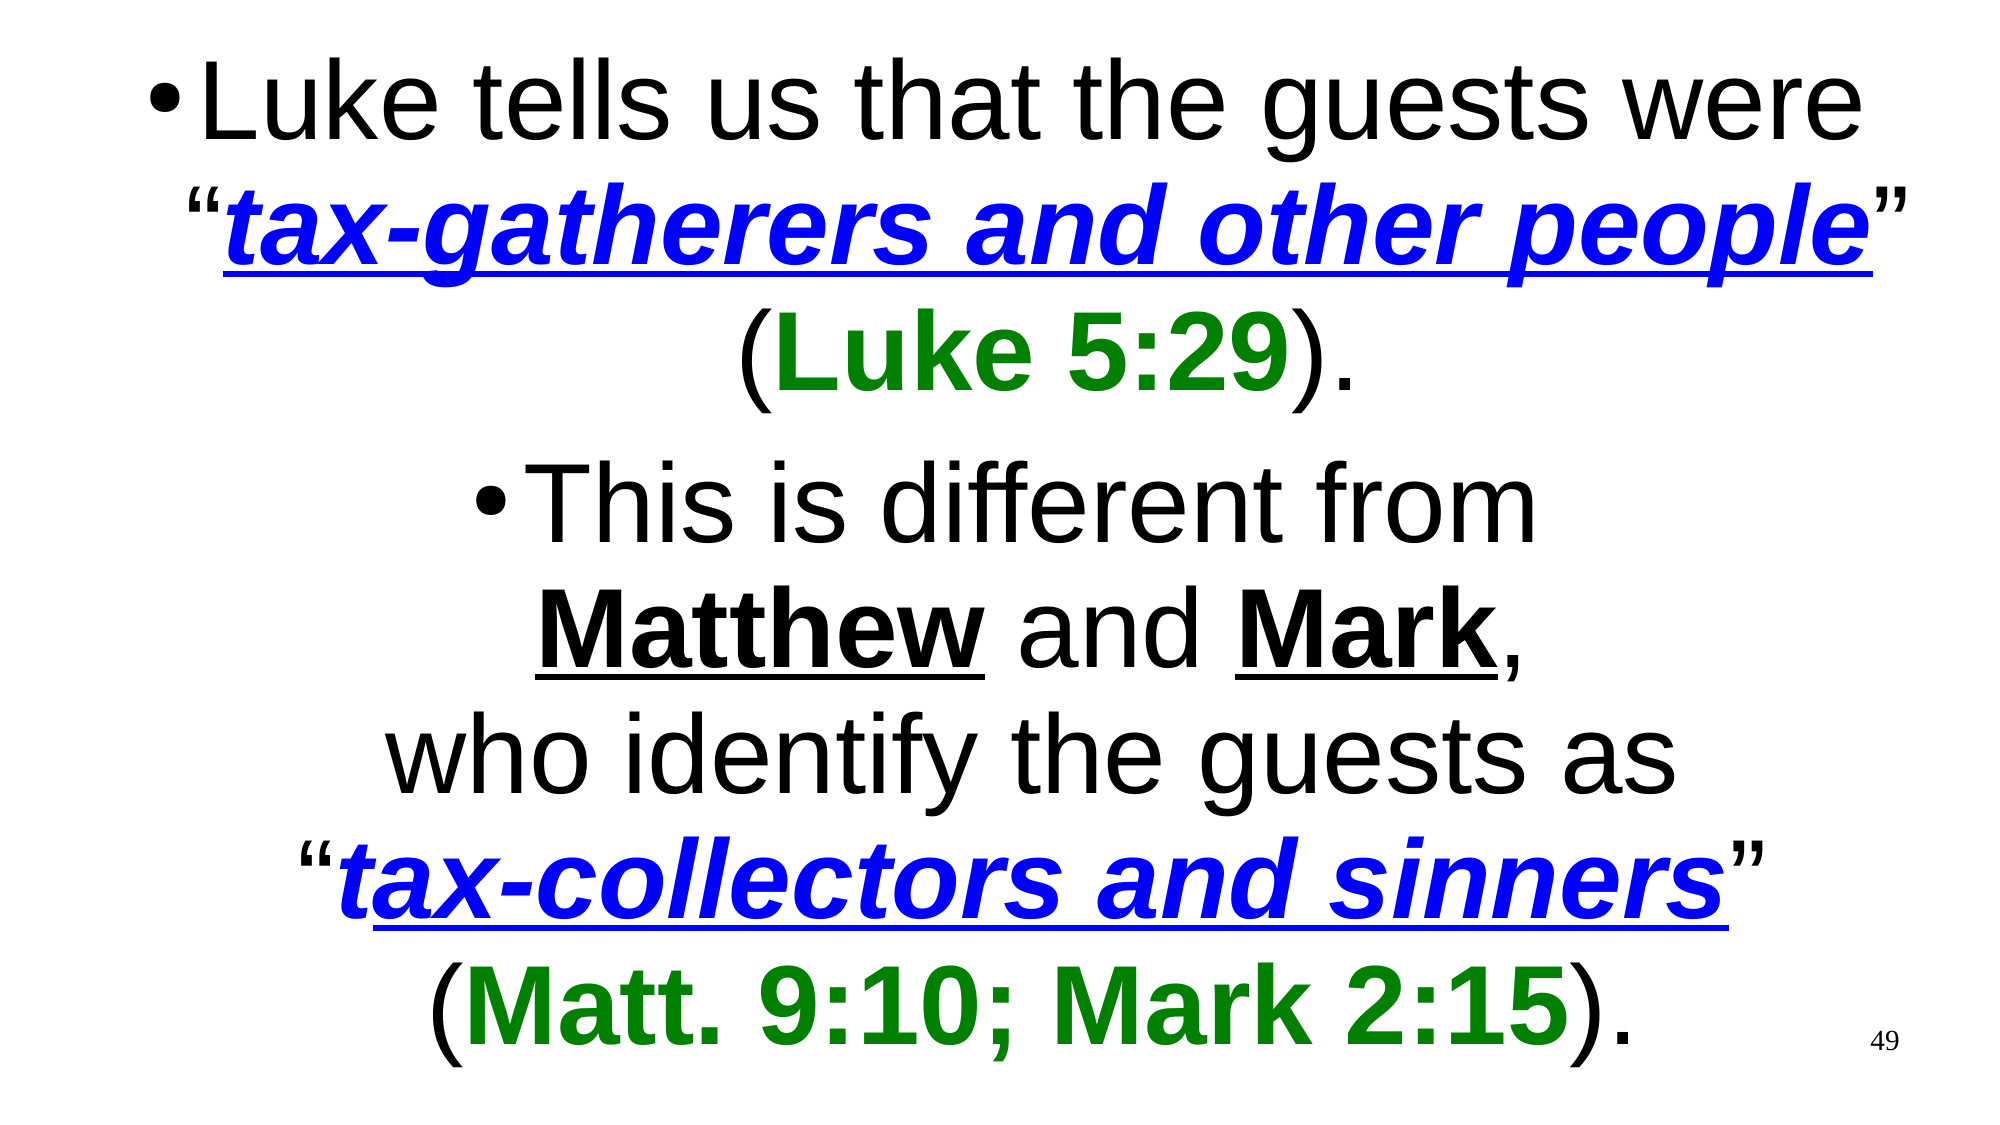

# Luke tells us that the guests were “tax-gatherers and other people” (Luke 5:29).
This is different from
Matthew and Mark,
who identify the guests as
“tax-collectors and sinners”
(Matt. 9:10; Mark 2:15).
49